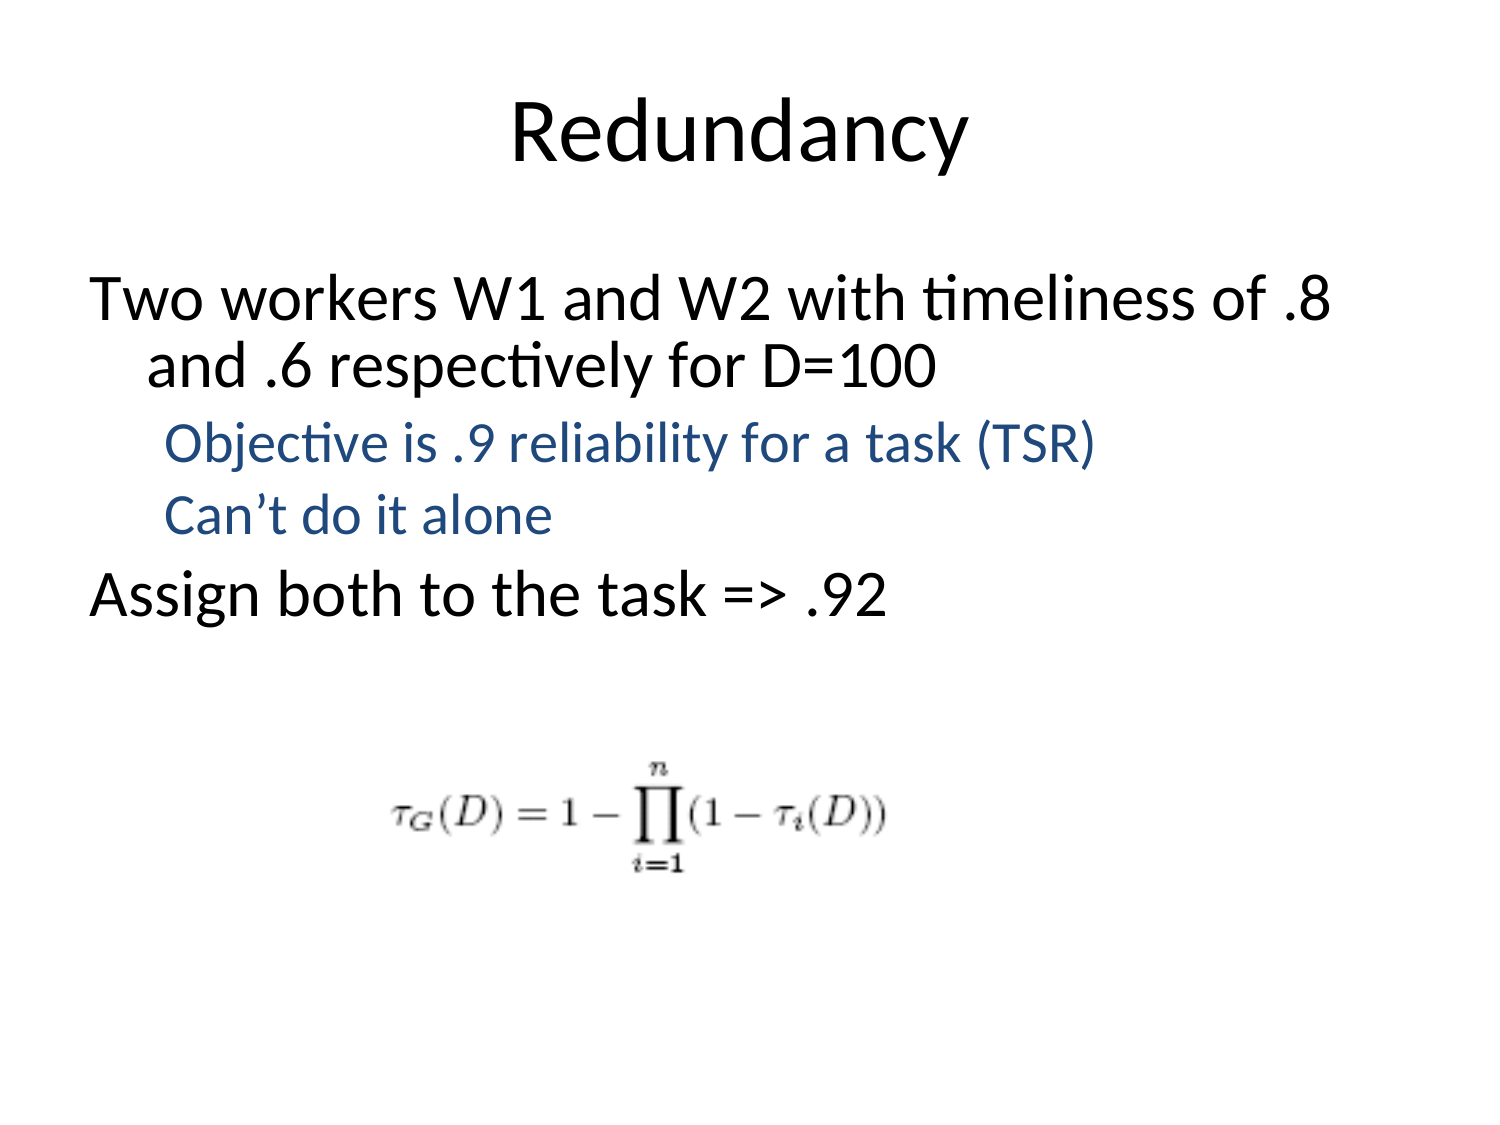

# Redundancy
Two workers W1 and W2 with timeliness of .8 and .6 respectively for D=100
Objective is .9 reliability for a task (TSR)
Can’t do it alone
Assign both to the task => .92